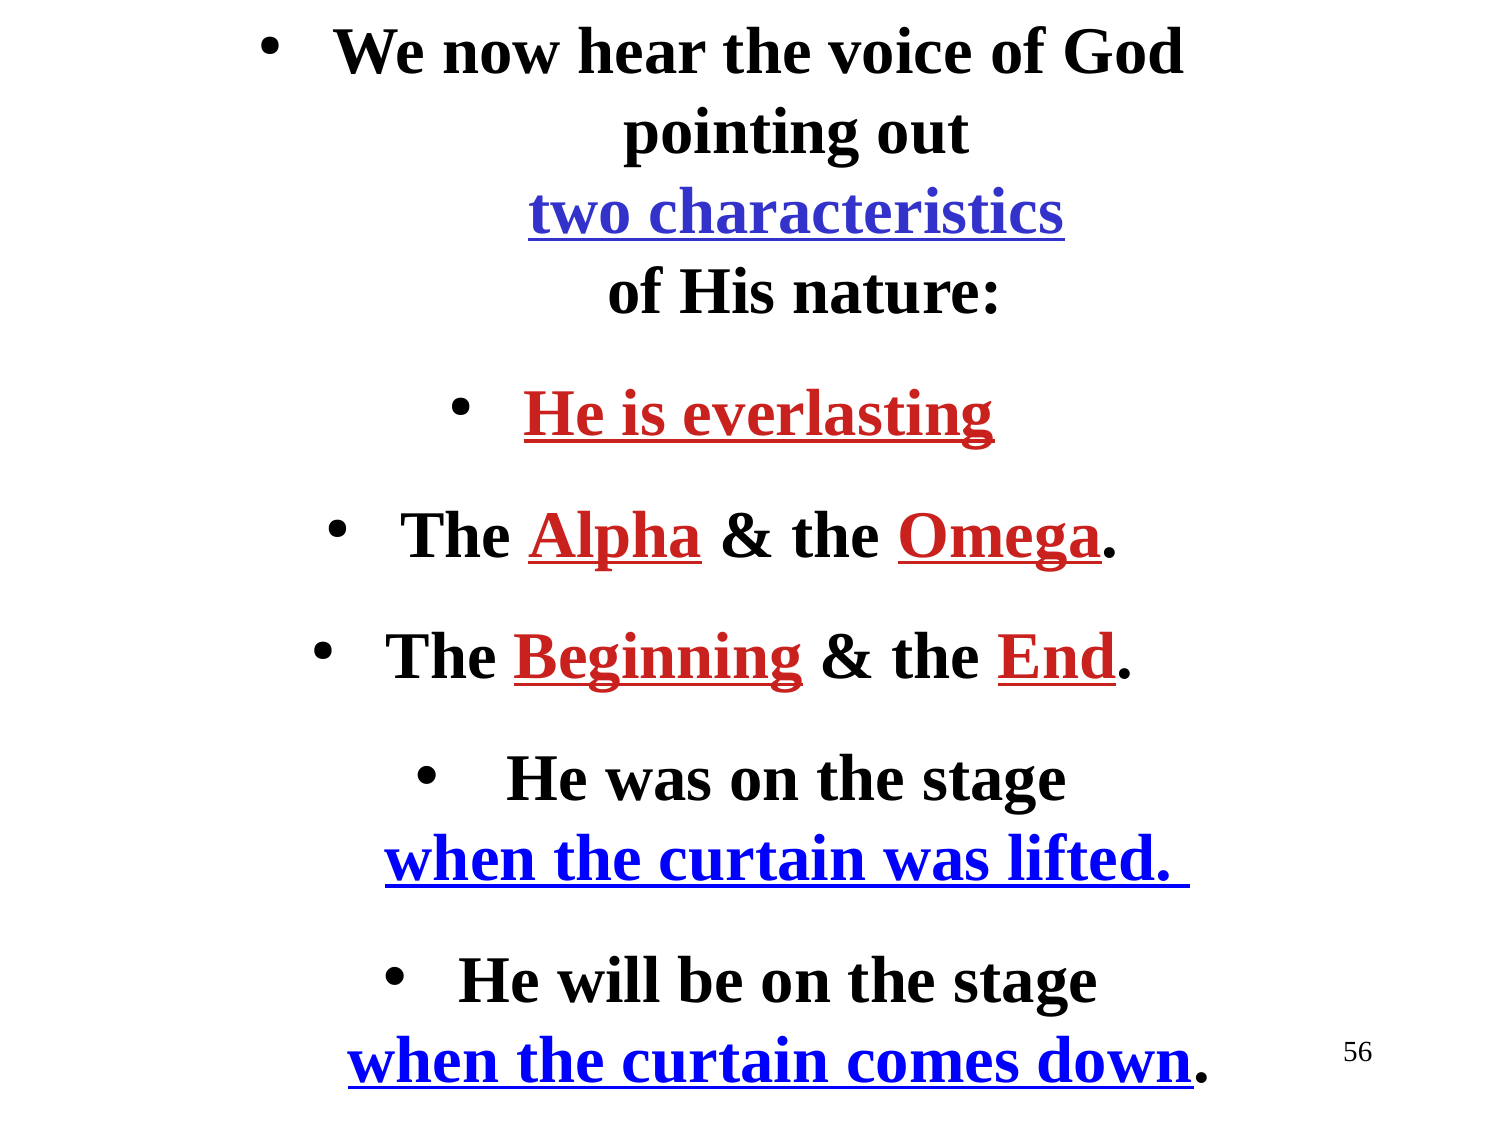

We now hear the voice of God
pointing out
two characteristics
of His nature:
He is everlasting
The Alpha & the Omega.
The Beginning & the End.
 He was on the stage
when the curtain was lifted.
He will be on the stage
when the curtain comes down.